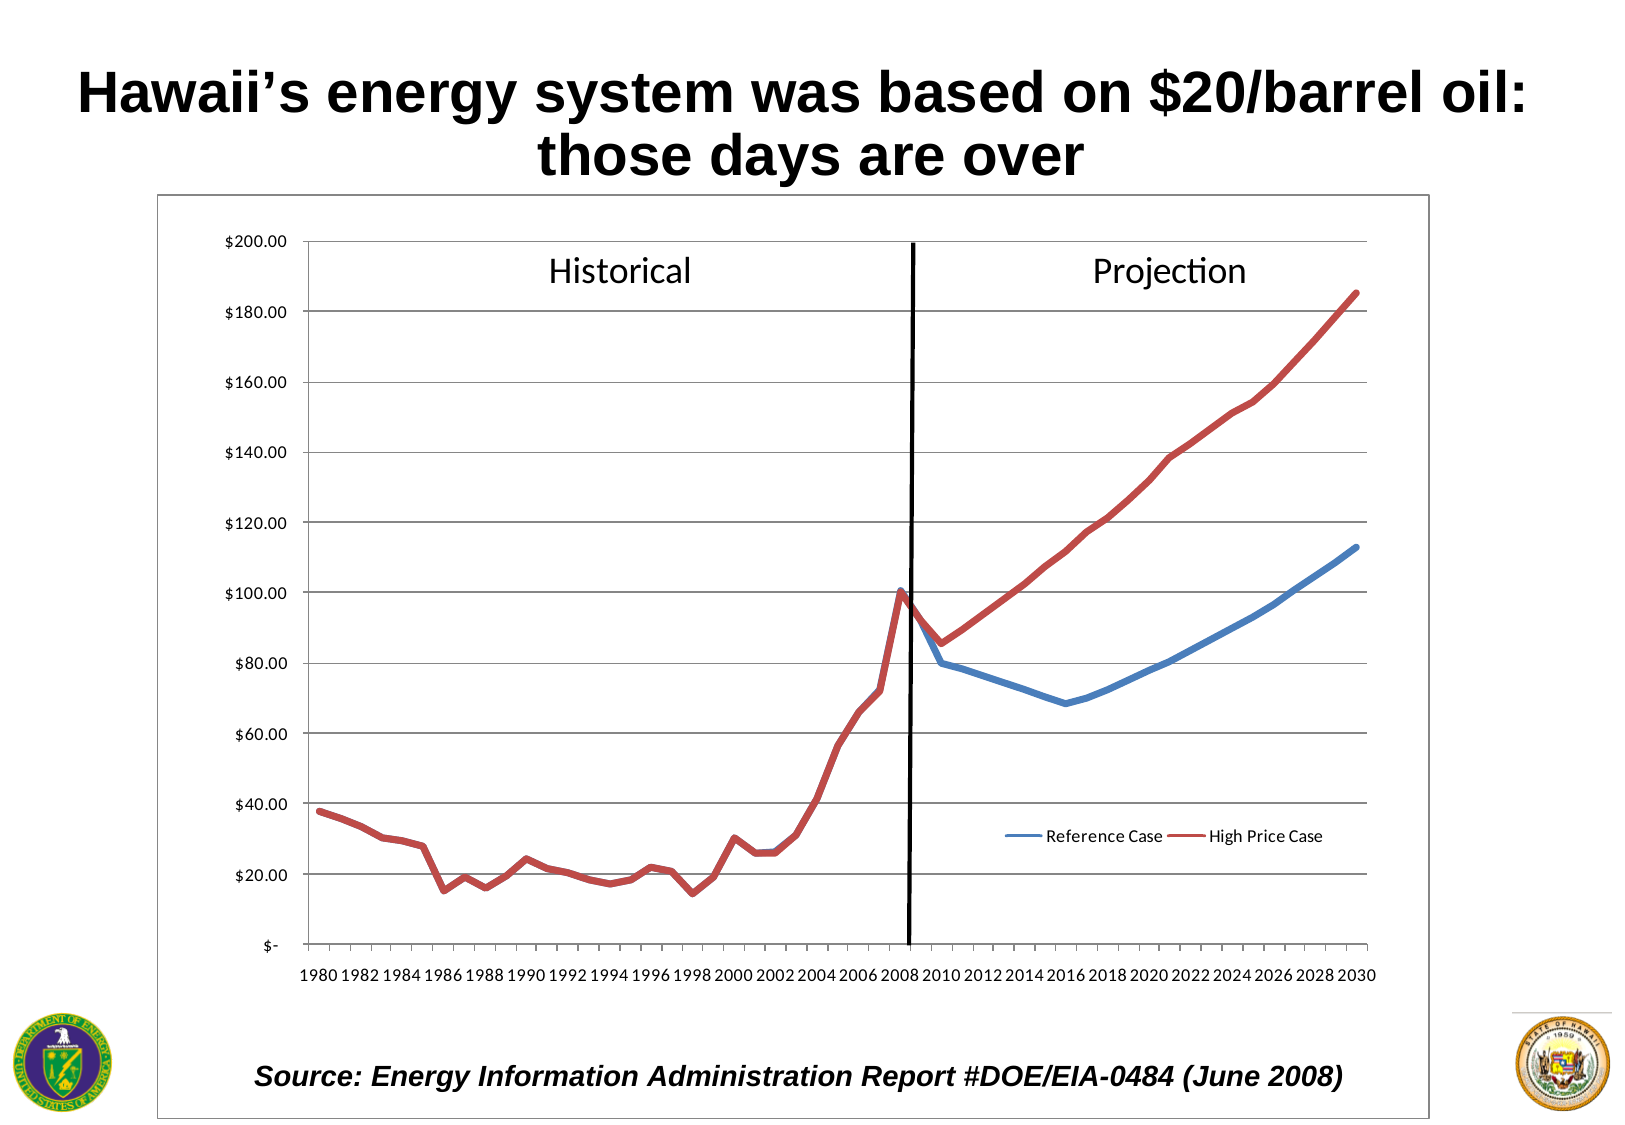

# Hawaii’s energy system was based on $20/barrel oil: those days are over
Source: Energy Information Administration Report #DOE/EIA-0484 (June 2008)